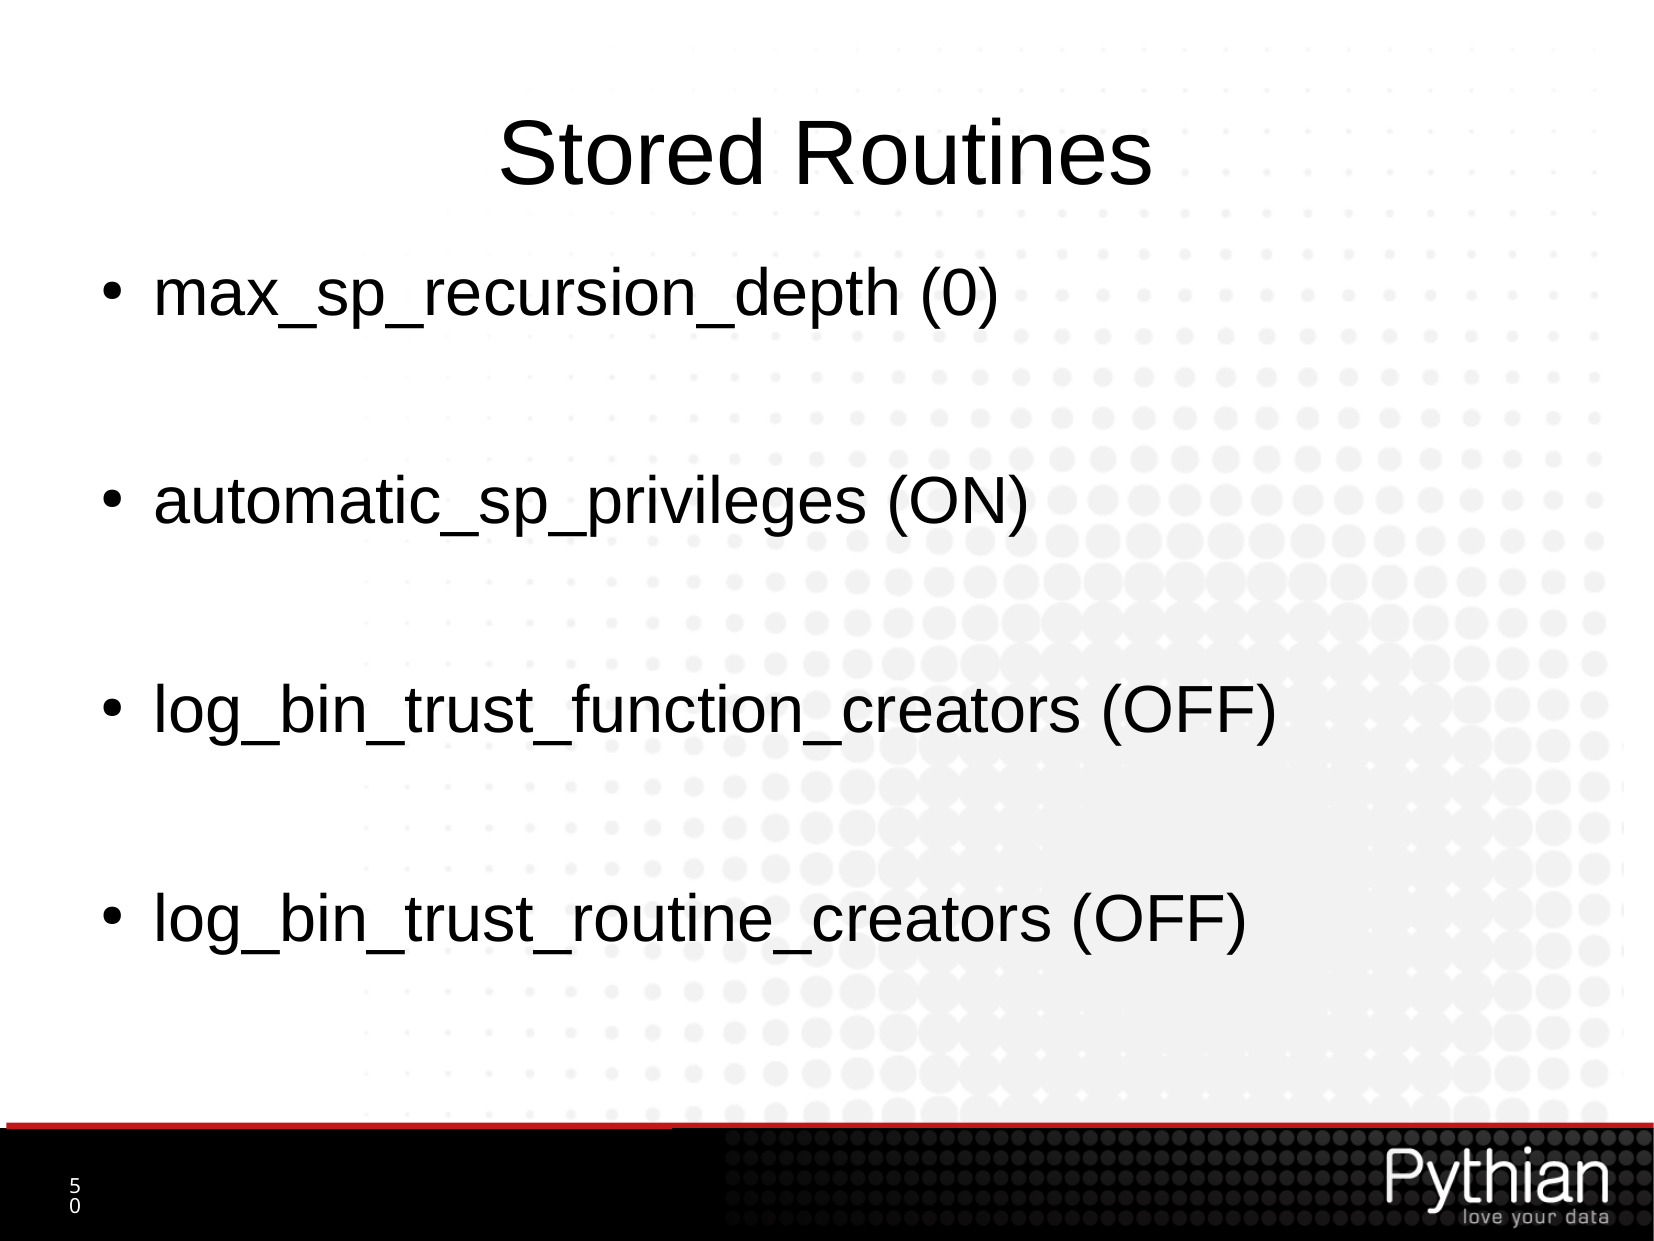

# Stored Routines
max_sp_recursion_depth (0)
automatic_sp_privileges (ON)
log_bin_trust_function_creators (OFF)
log_bin_trust_routine_creators (OFF)